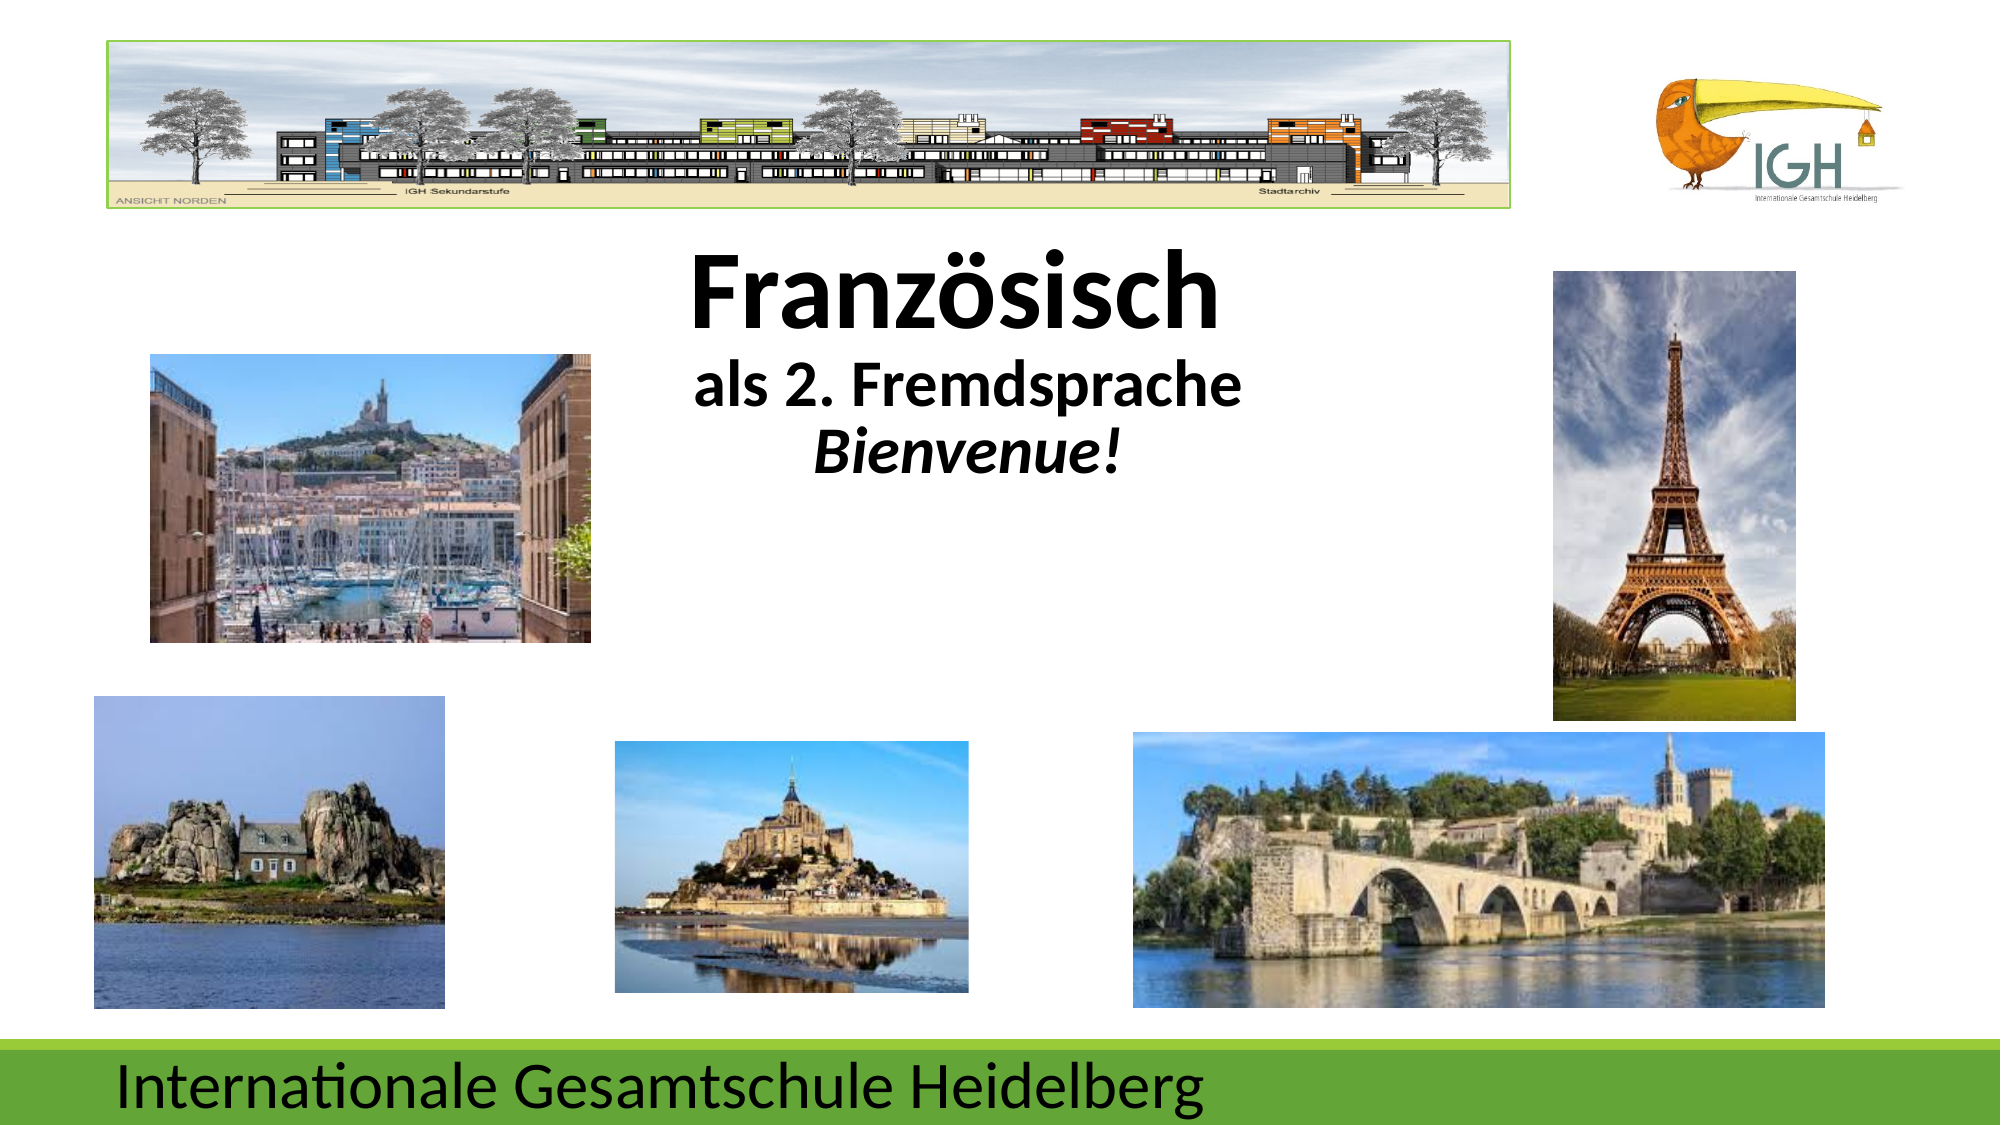

Französisch
als 2. Fremdsprache
Bienvenue!
Internationale Gesamtschule Heidelberg